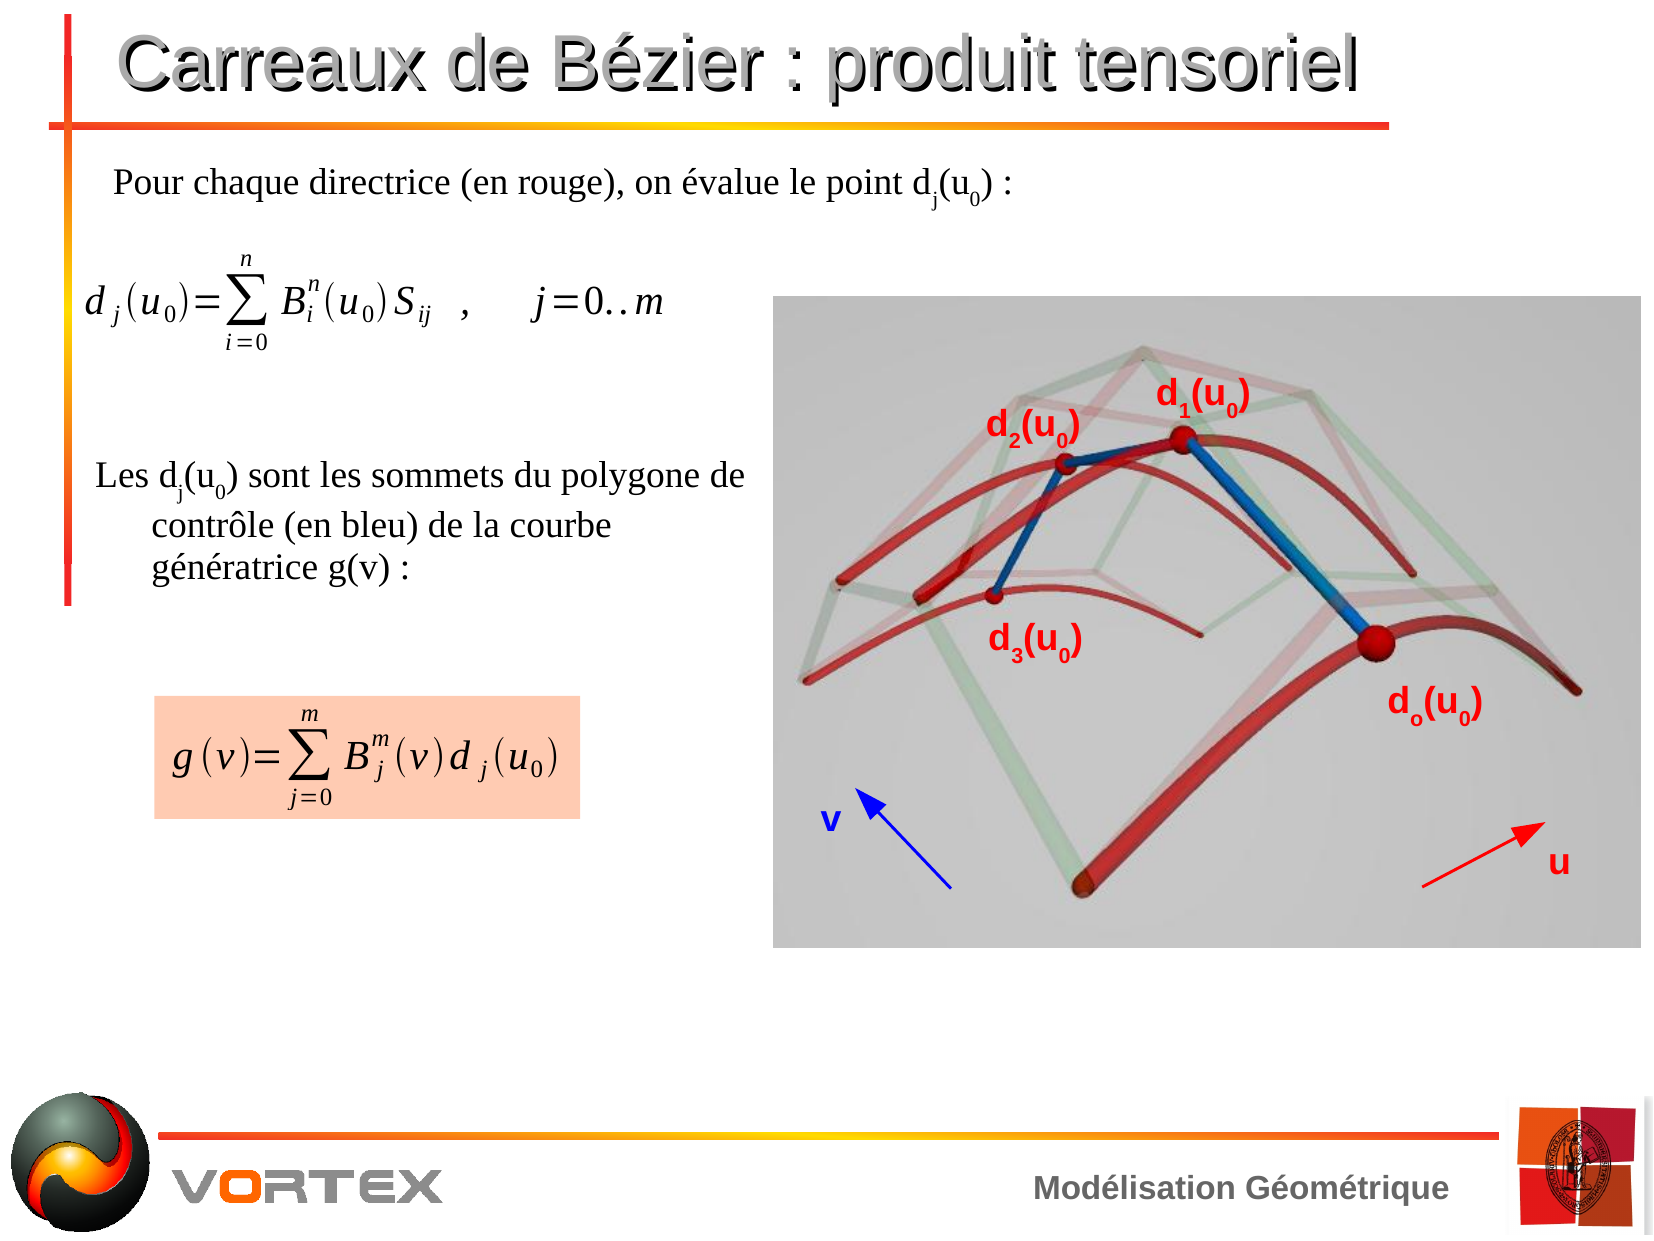

# Carreaux de Bézier : produit tensoriel
Pour chaque directrice (en rouge), on évalue le point dj(u0) :
Les dj(u0) sont les sommets du polygone de contrôle (en bleu) de la courbe génératrice g(v) :
d1(u0)
d2(u0)
d3(u0)
do(u0)
v
u